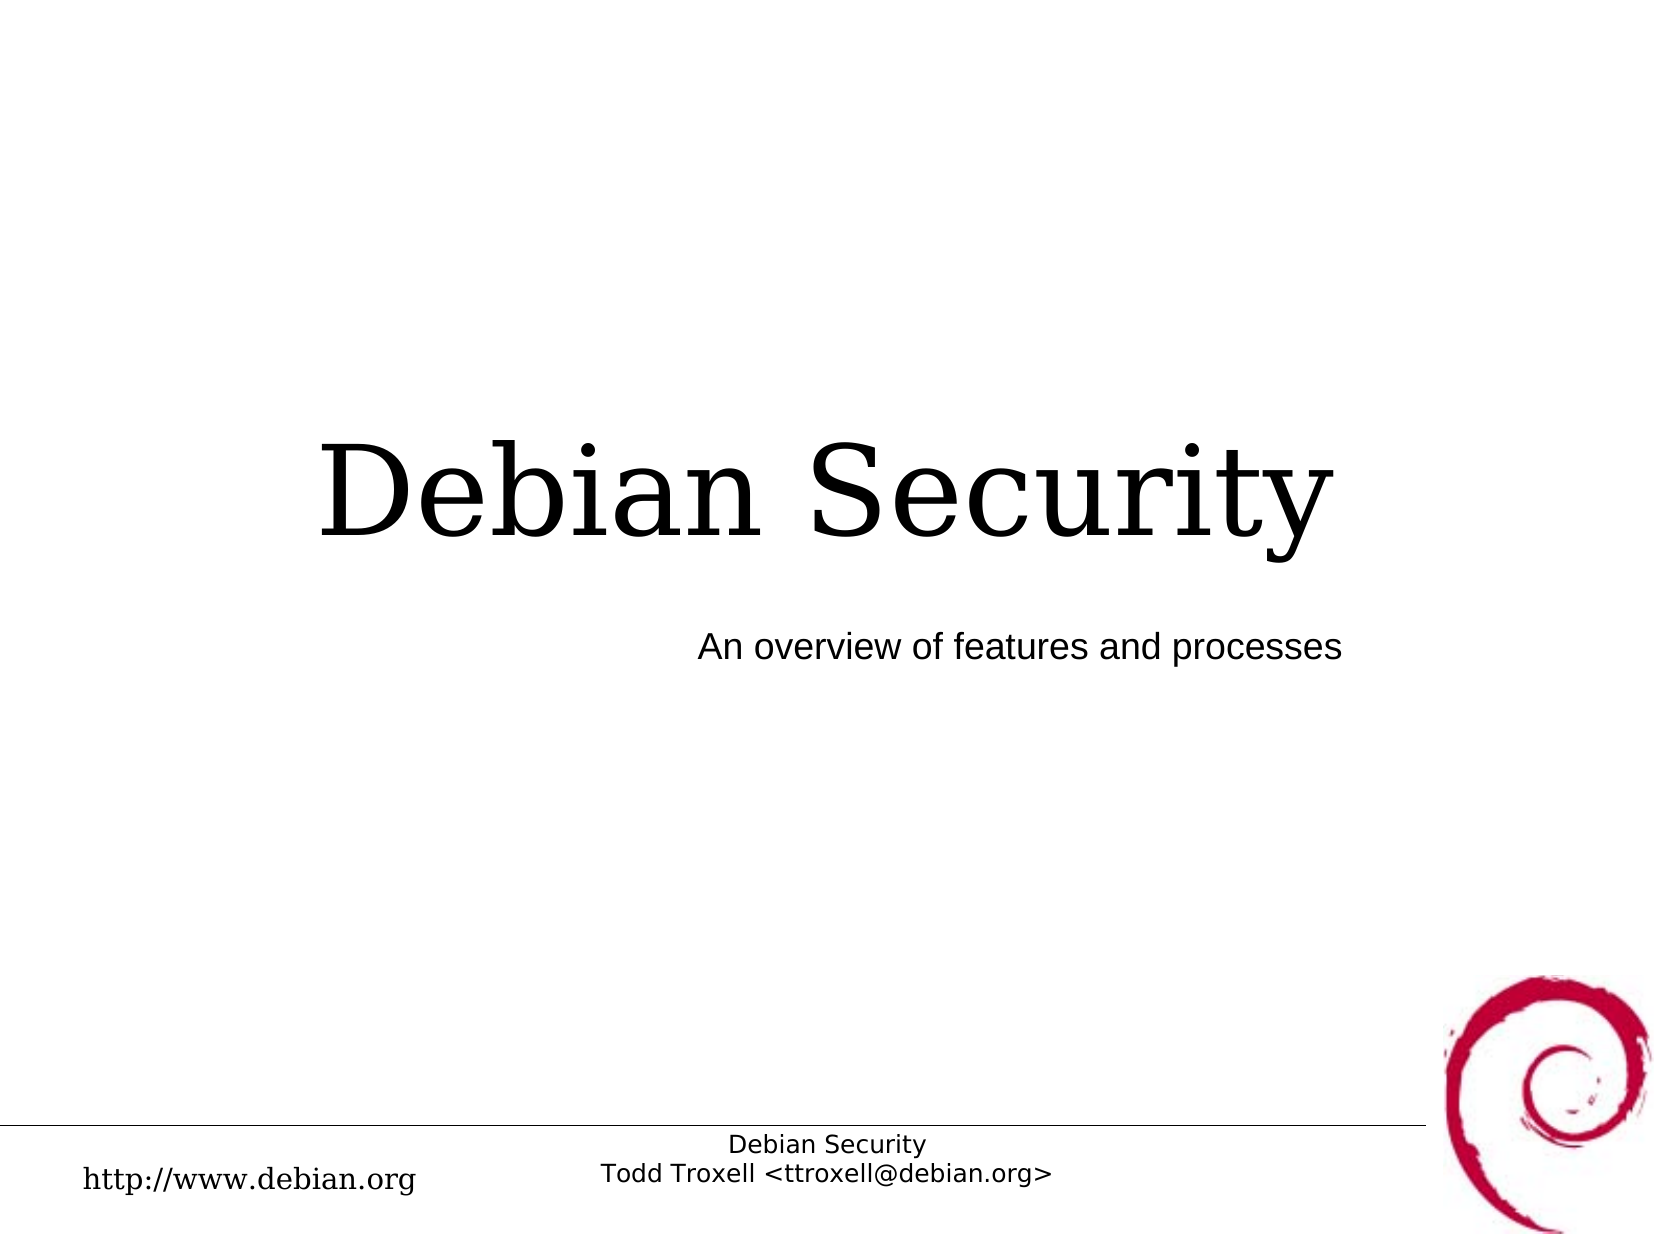

Debian Security
An overview of features and processes